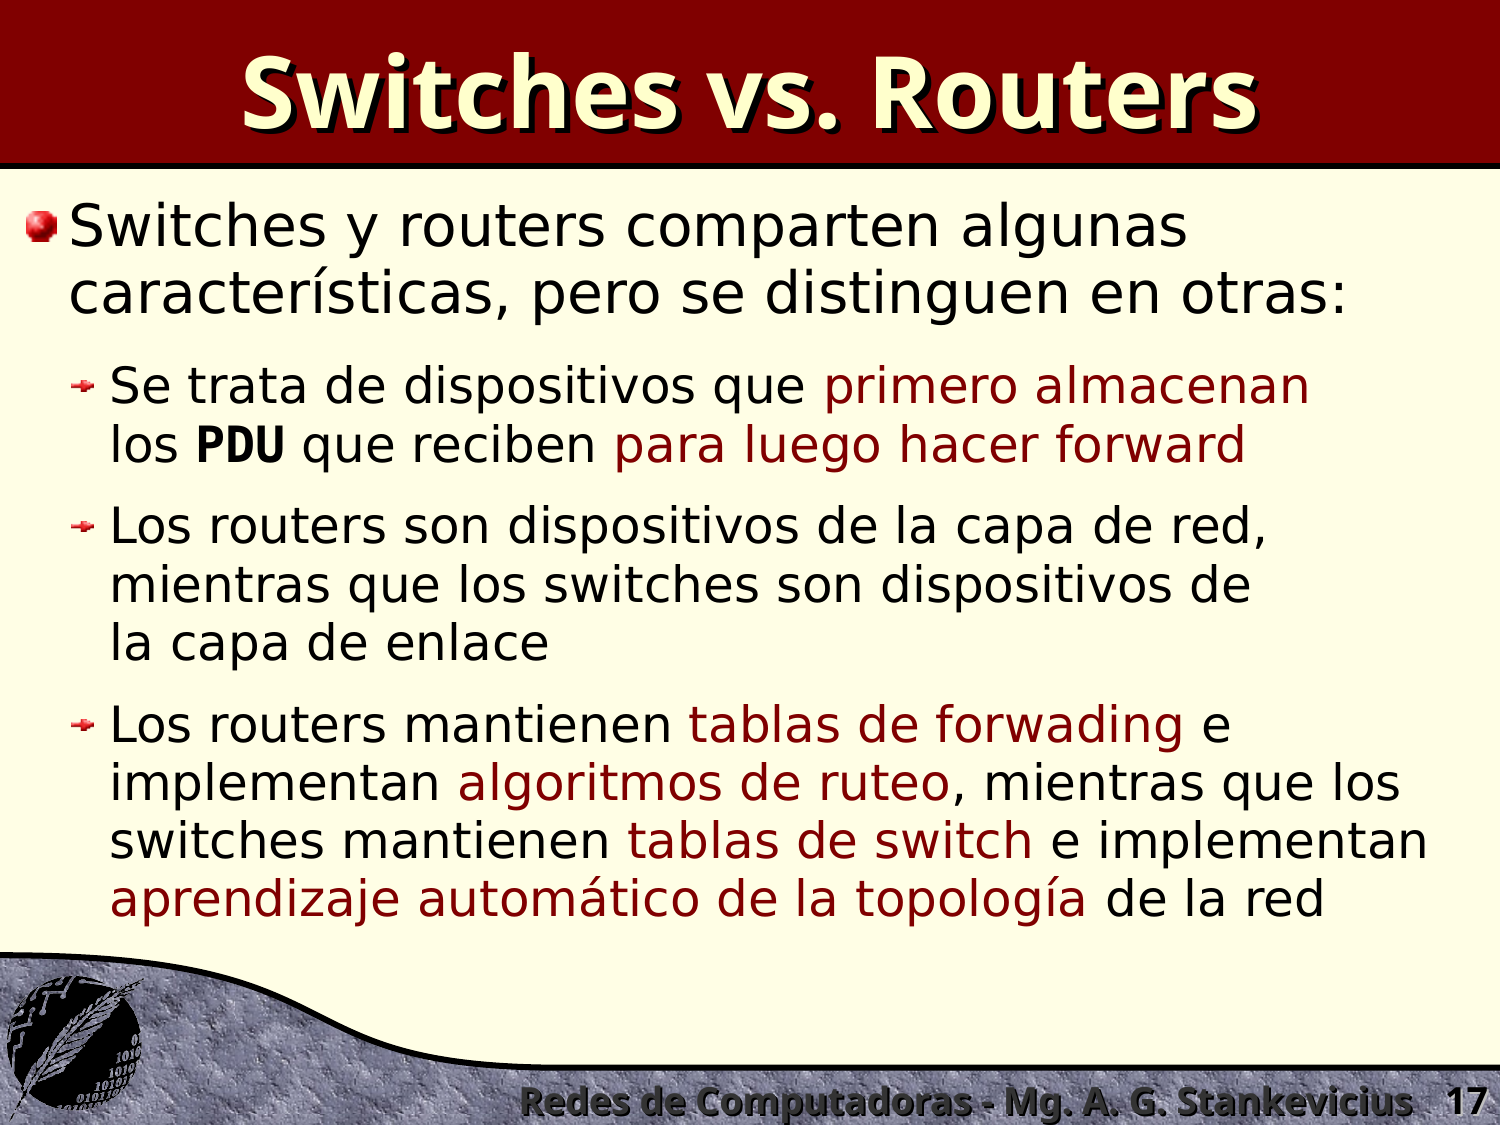

# Switches vs. Routers
Switches y routers comparten algunas características, pero se distinguen en otras:
Se trata de dispositivos que primero almacenan
los PDU que reciben para luego hacer forward
Los routers son dispositivos de la capa de red, mientras que los switches son dispositivos de
la capa de enlace
Los routers mantienen tablas de forwading e implementan algoritmos de ruteo, mientras que los switches mantienen tablas de switch e implementan aprendizaje automático de la topología de la red
17